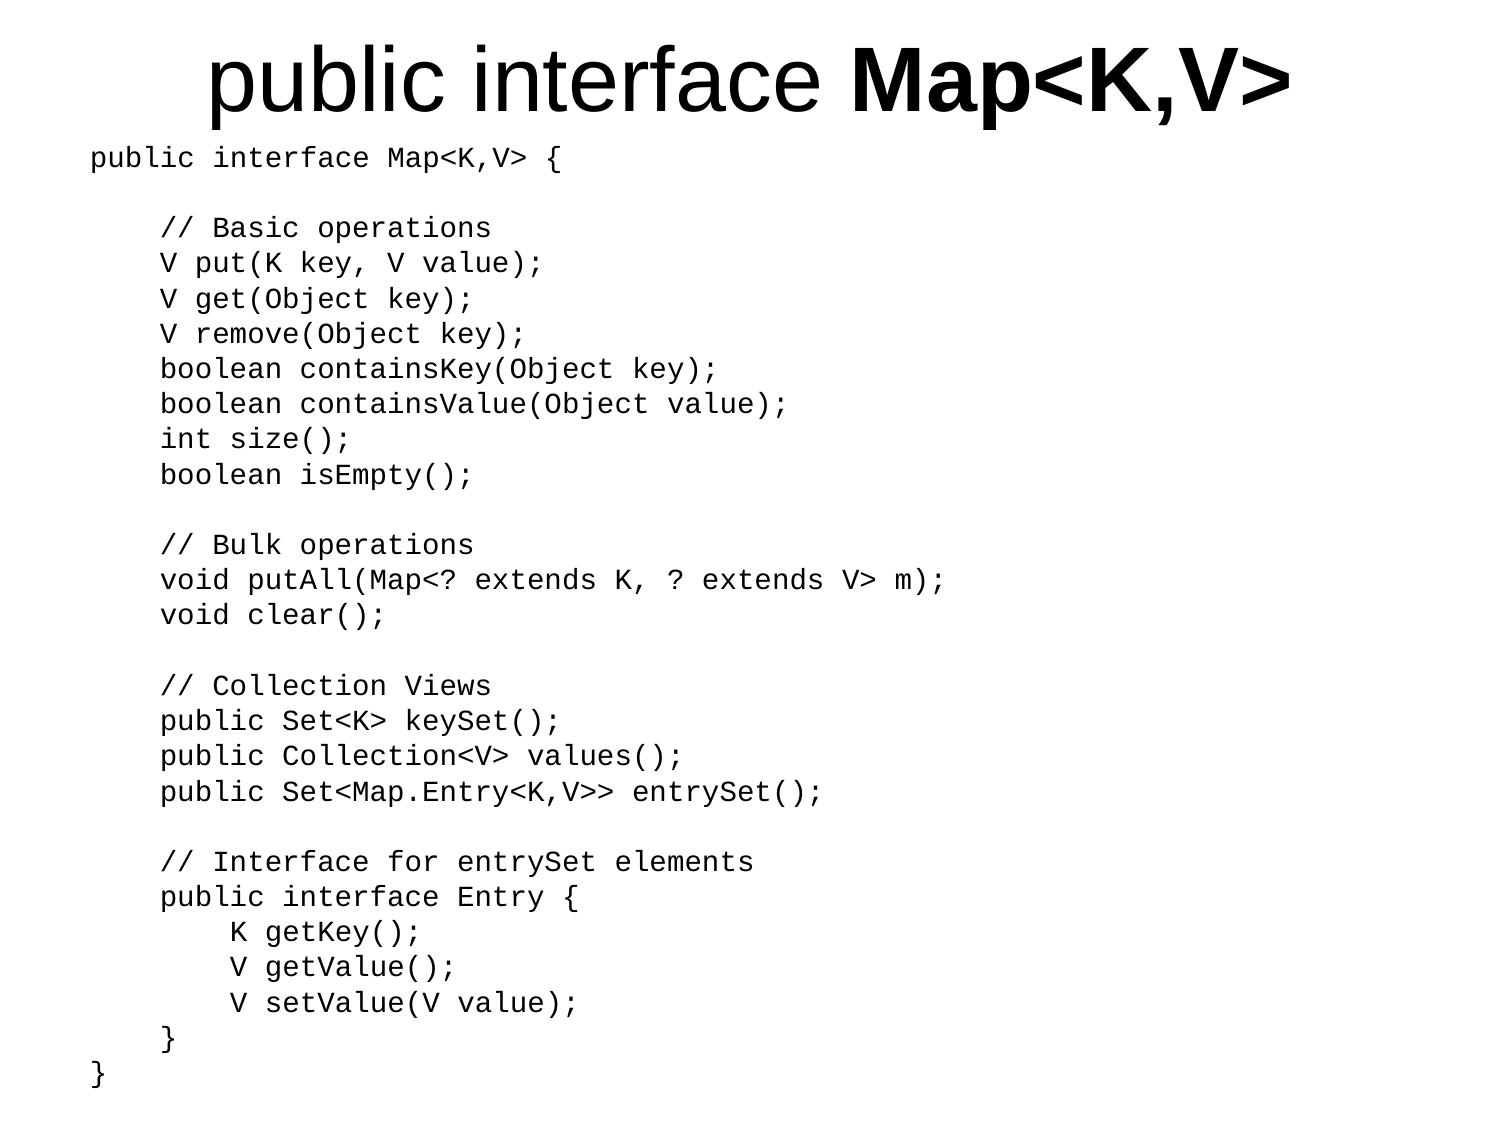

# public interface Map<K,V>
public interface Map<K,V> {
 // Basic operations
 V put(K key, V value);
 V get(Object key);
 V remove(Object key);
 boolean containsKey(Object key);
 boolean containsValue(Object value);
 int size();
 boolean isEmpty();
 // Bulk operations
 void putAll(Map<? extends K, ? extends V> m);
 void clear();
 // Collection Views
 public Set<K> keySet();
 public Collection<V> values();
 public Set<Map.Entry<K,V>> entrySet();
 // Interface for entrySet elements
 public interface Entry {
 K getKey();
 V getValue();
 V setValue(V value);
 }
}